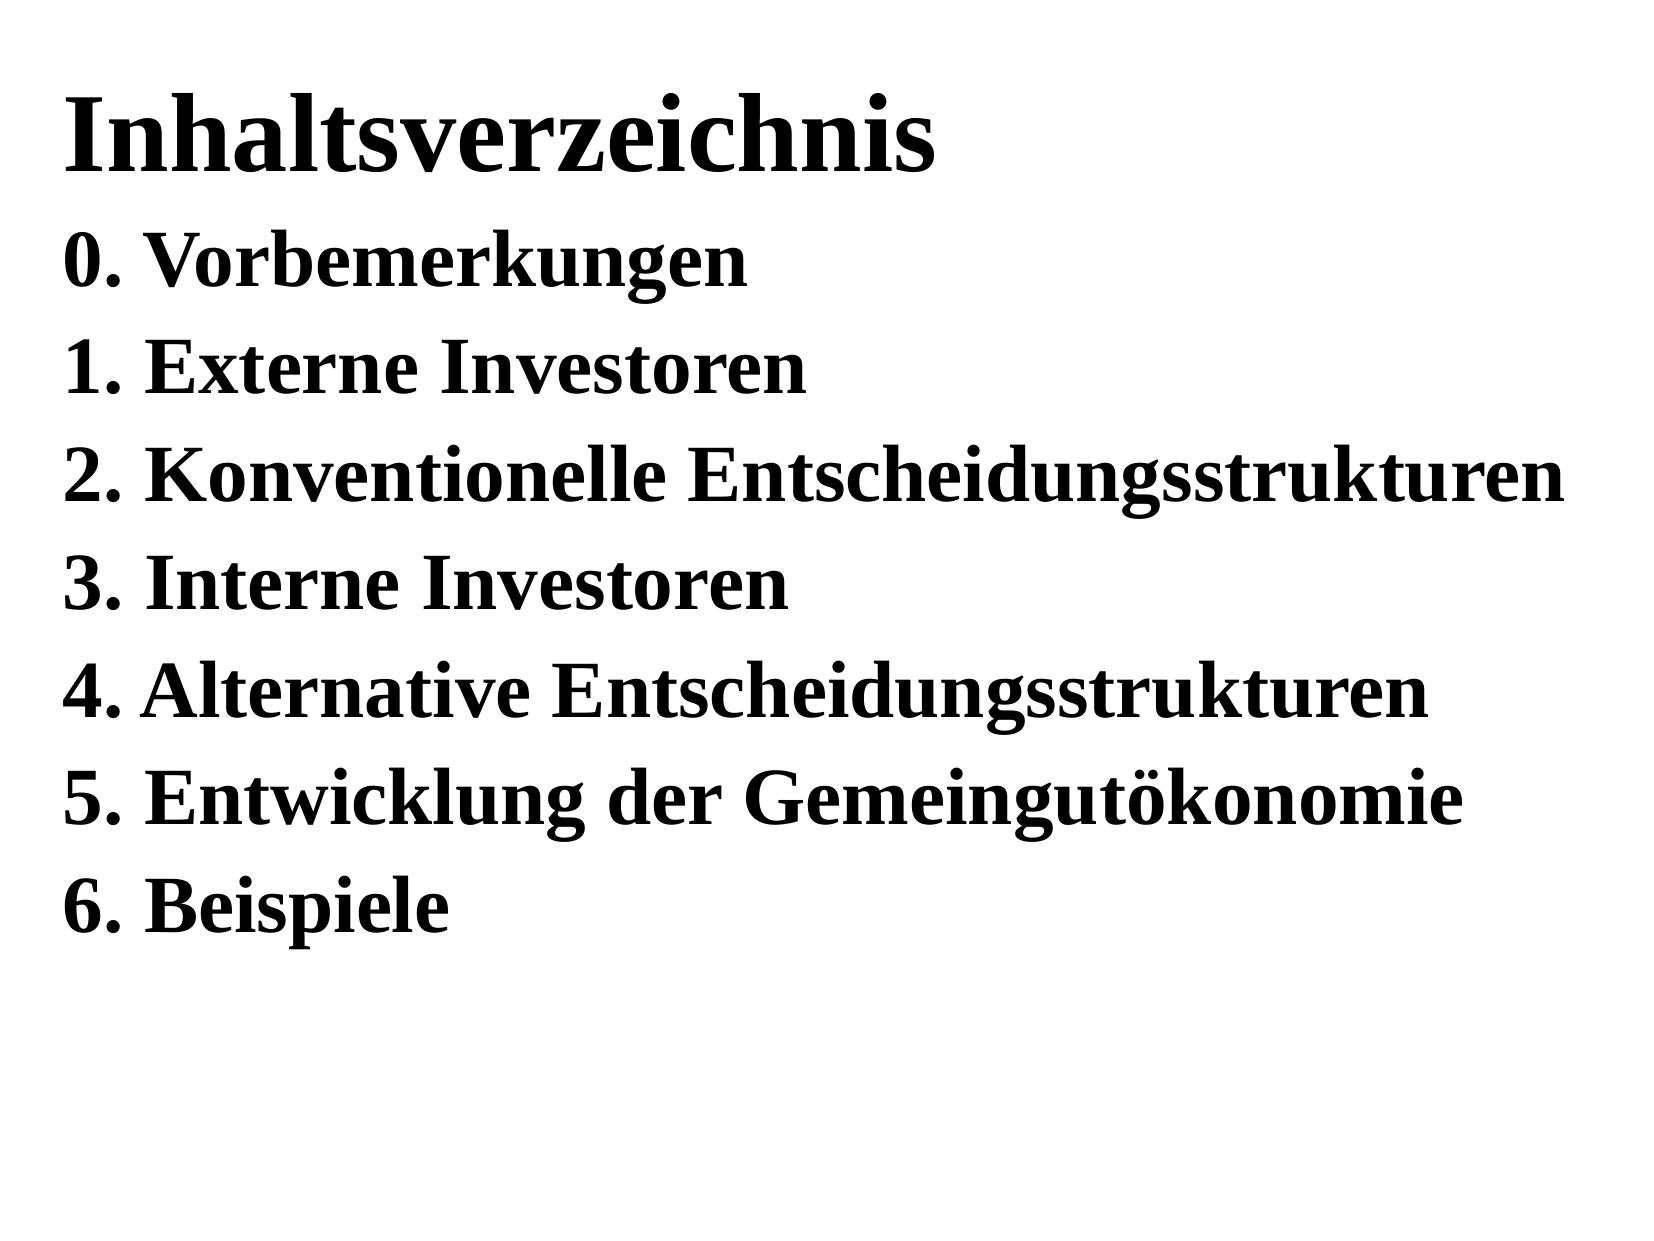

Inhaltsverzeichnis
0. Vorbemerkungen
1. Externe Investoren
2. Konventionelle Entscheidungsstrukturen
3. Interne Investoren
4. Alternative Entscheidungsstrukturen
5. Entwicklung der Gemeingutökonomie
6. Beispiele